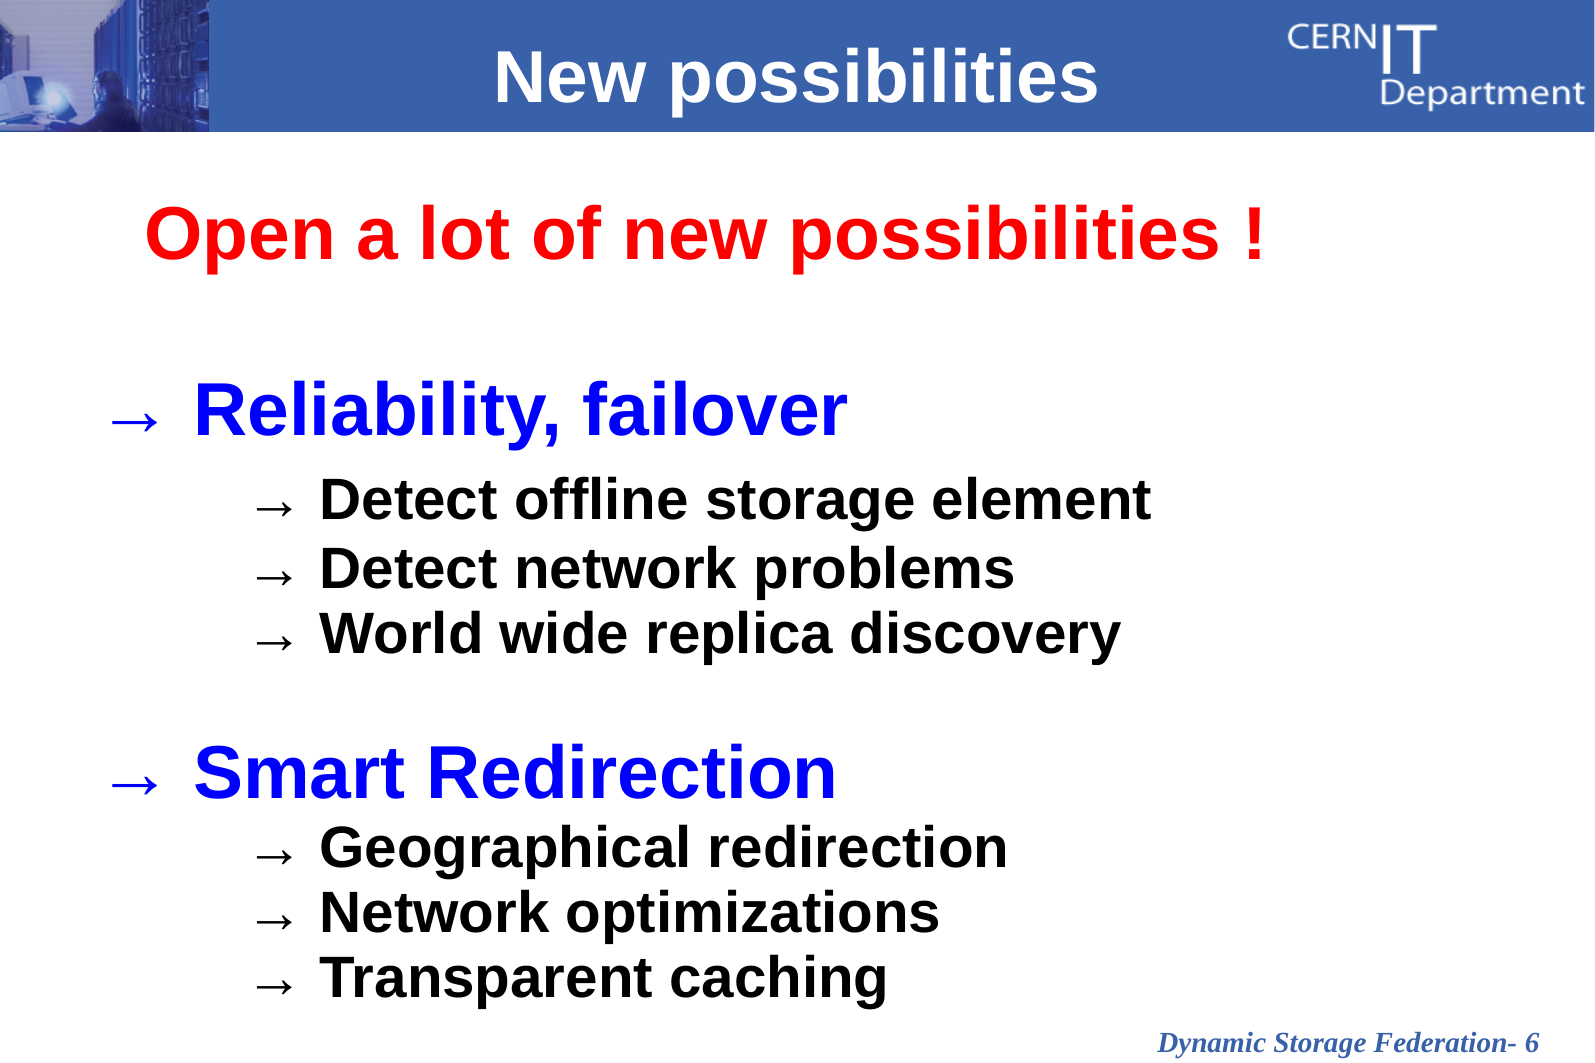

# New possibilities
Open a lot of new possibilities !
→ Reliability, failover
		→ Detect offline storage element
		→ Detect network problems
		→ World wide replica discovery
→ Smart Redirection
		→ Geographical redirection
		→ Network optimizations
		→ Transparent caching